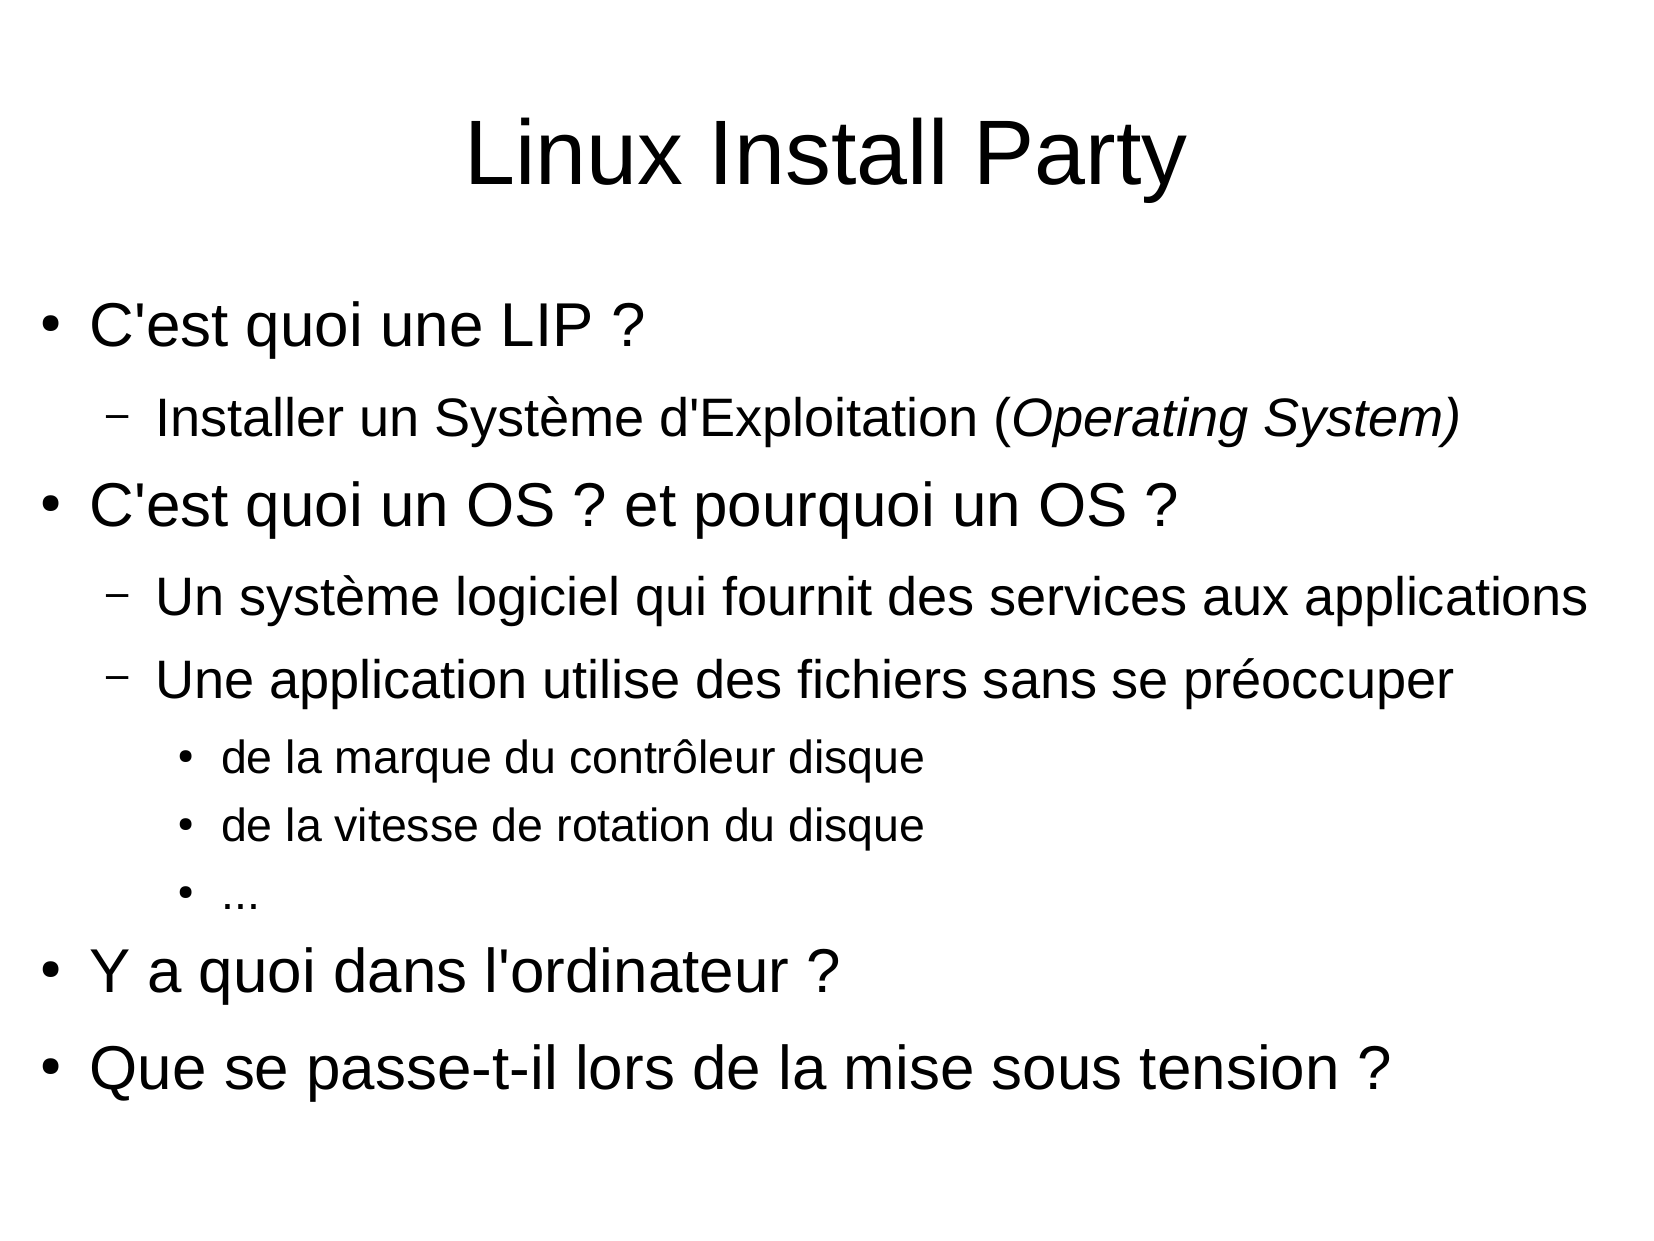

# Linux Install Party
C'est quoi une LIP ?
Installer un Système d'Exploitation (Operating System)
C'est quoi un OS ? et pourquoi un OS ?
Un système logiciel qui fournit des services aux applications
Une application utilise des fichiers sans se préoccuper
de la marque du contrôleur disque
de la vitesse de rotation du disque
...
Y a quoi dans l'ordinateur ?
Que se passe-t-il lors de la mise sous tension ?